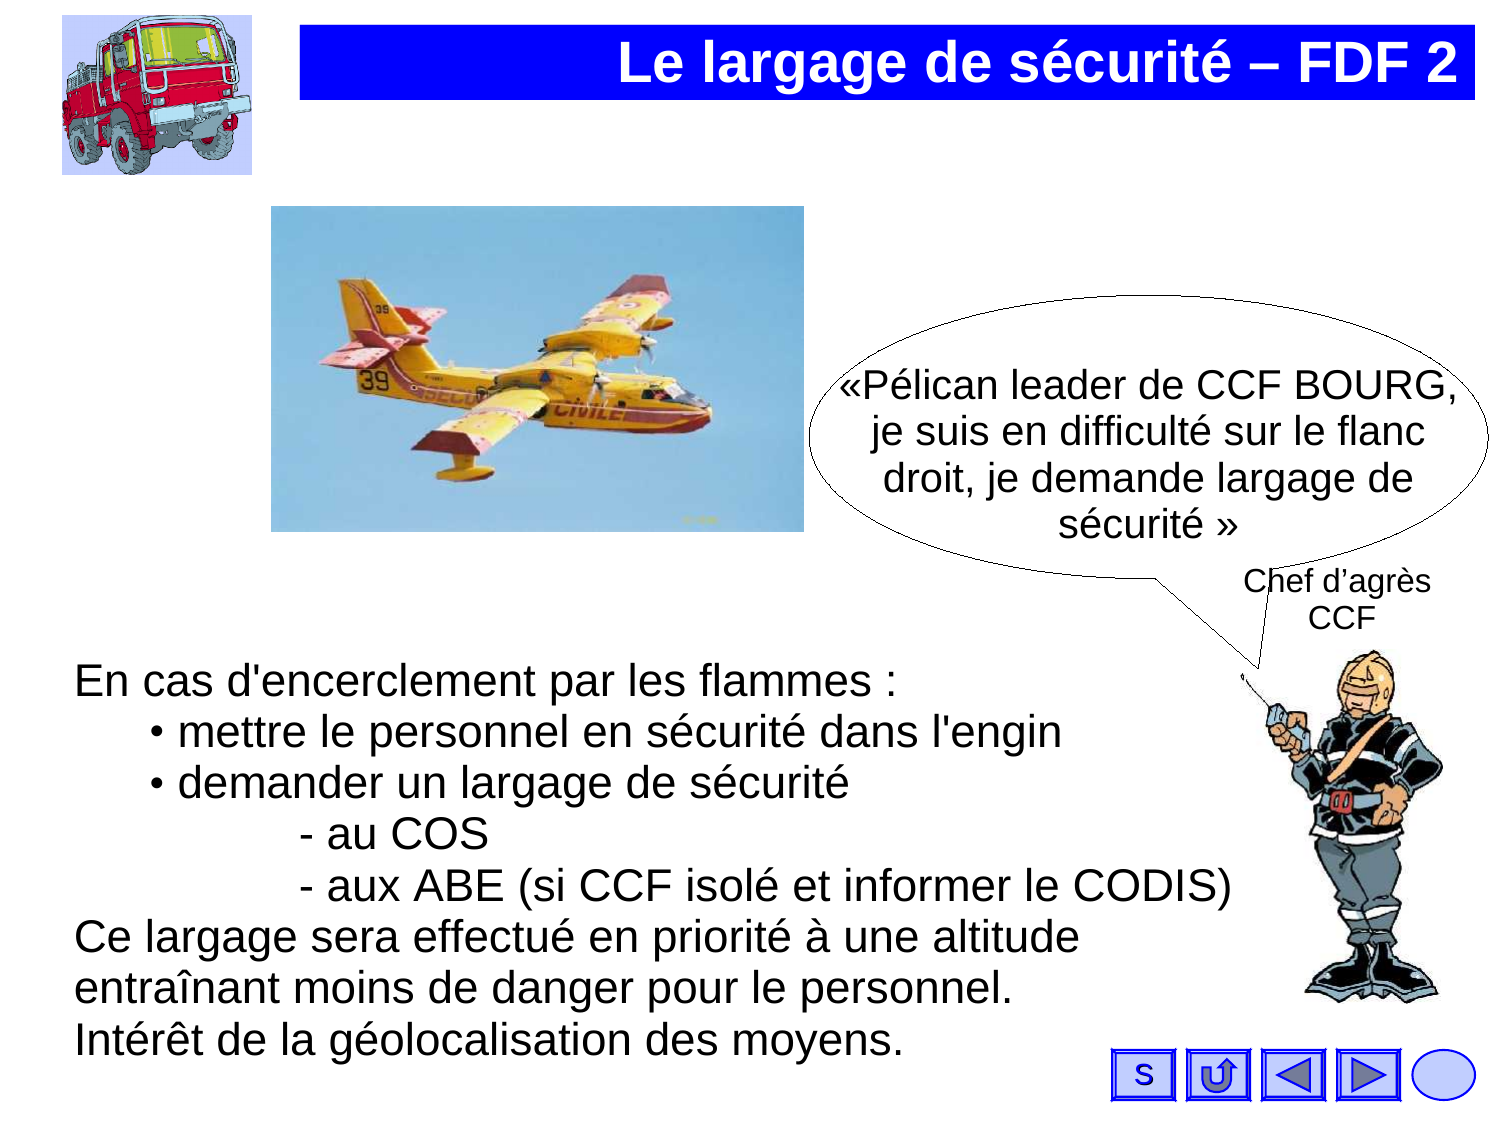

Le largage de sécurité – FDF 2
«Pélican leader de CCF BOURG, je suis en difficulté sur le flanc droit, je demande largage de sécurité »
Chef d’agrès
 CCF
En cas d'encerclement par les flammes :
 mettre le personnel en sécurité dans l'engin
 demander un largage de sécurité
	- au COS
	- aux ABE (si CCF isolé et informer le CODIS)
Ce largage sera effectué en priorité à une altitude entraînant moins de danger pour le personnel.
Intérêt de la géolocalisation des moyens.